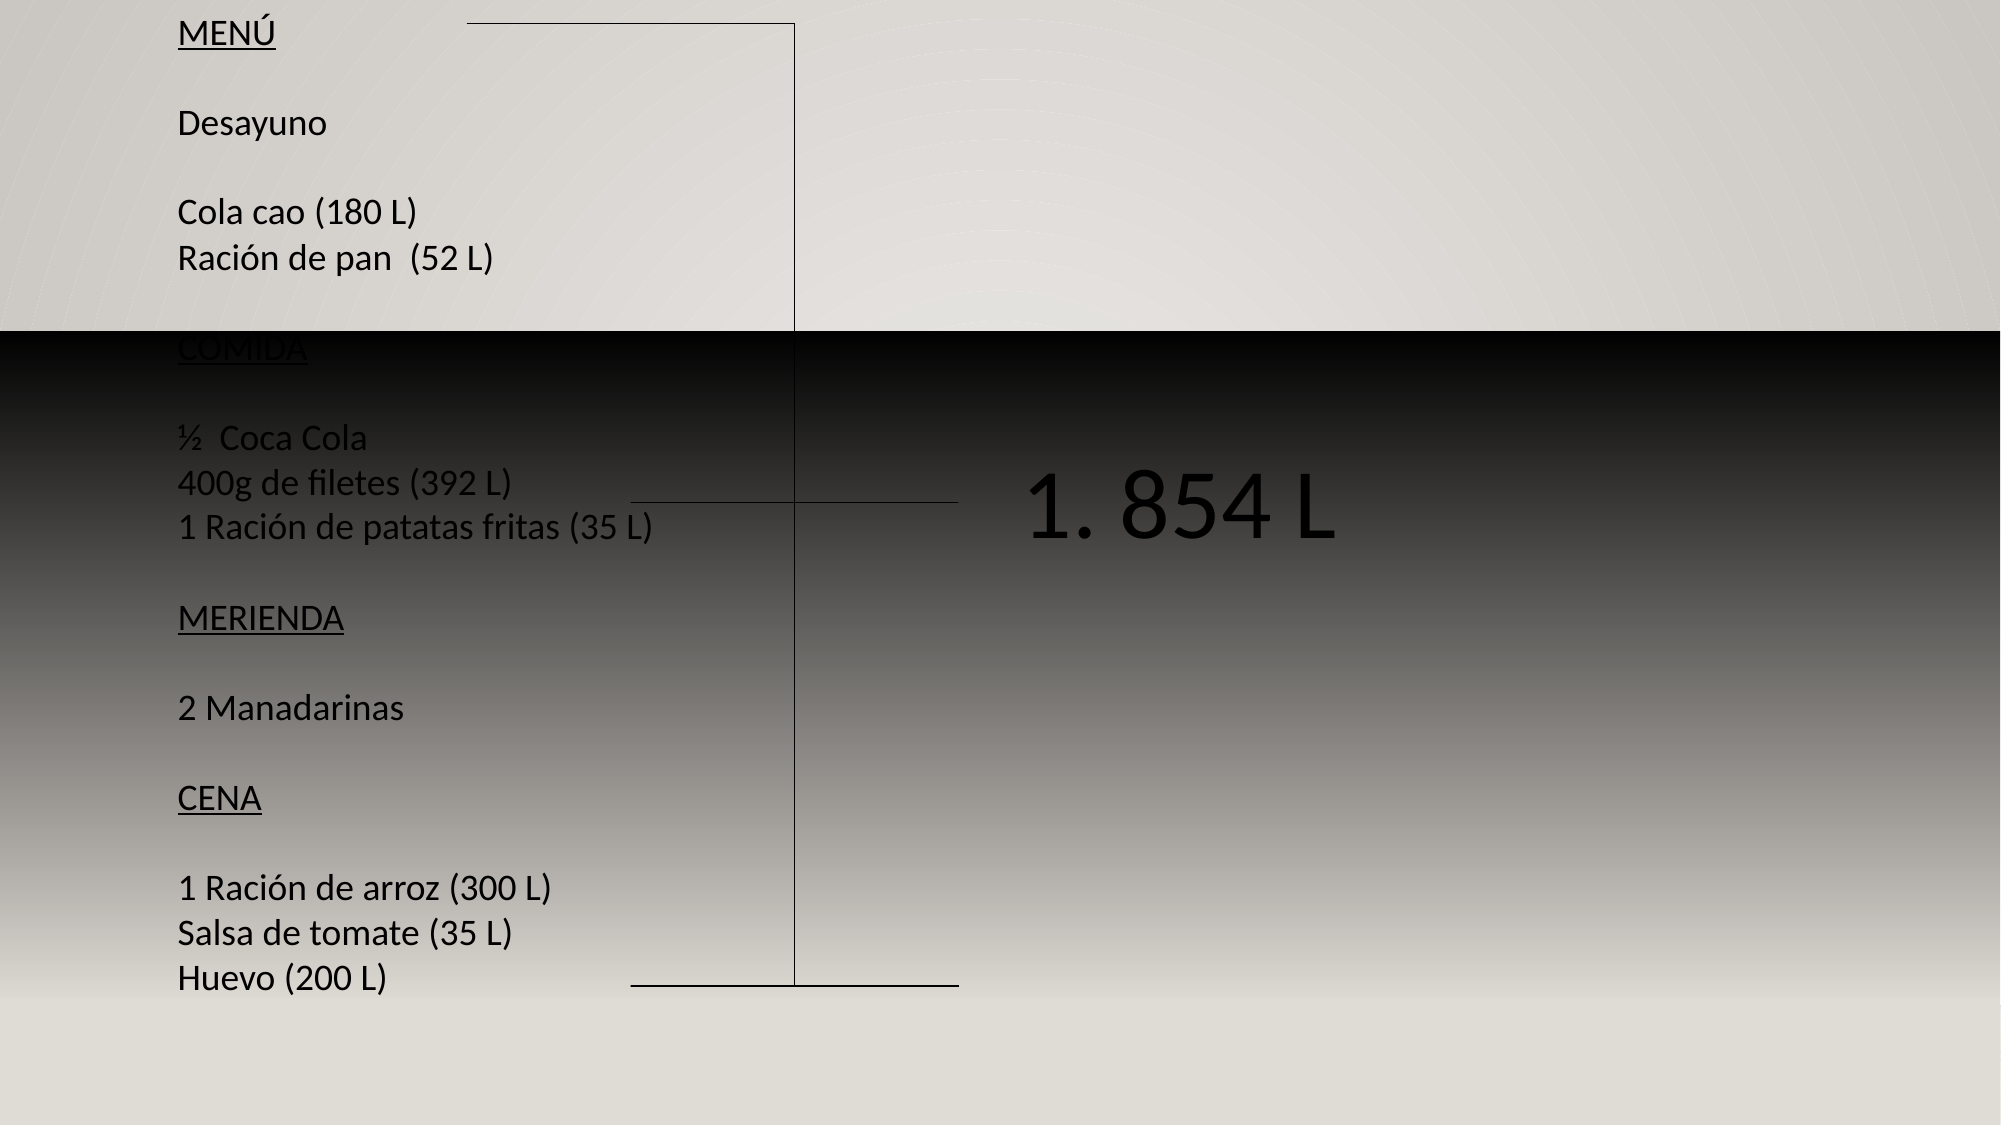

MENÚ
Desayuno
Cola cao (180 L)
Ración de pan (52 L)
COMIDA
½ Coca Cola
400g de filetes (392 L)
1 Ración de patatas fritas (35 L)
MERIENDA
2 Manadarinas
CENA
1 Ración de arroz (300 L)
Salsa de tomate (35 L)
Huevo (200 L)
1. 854 L